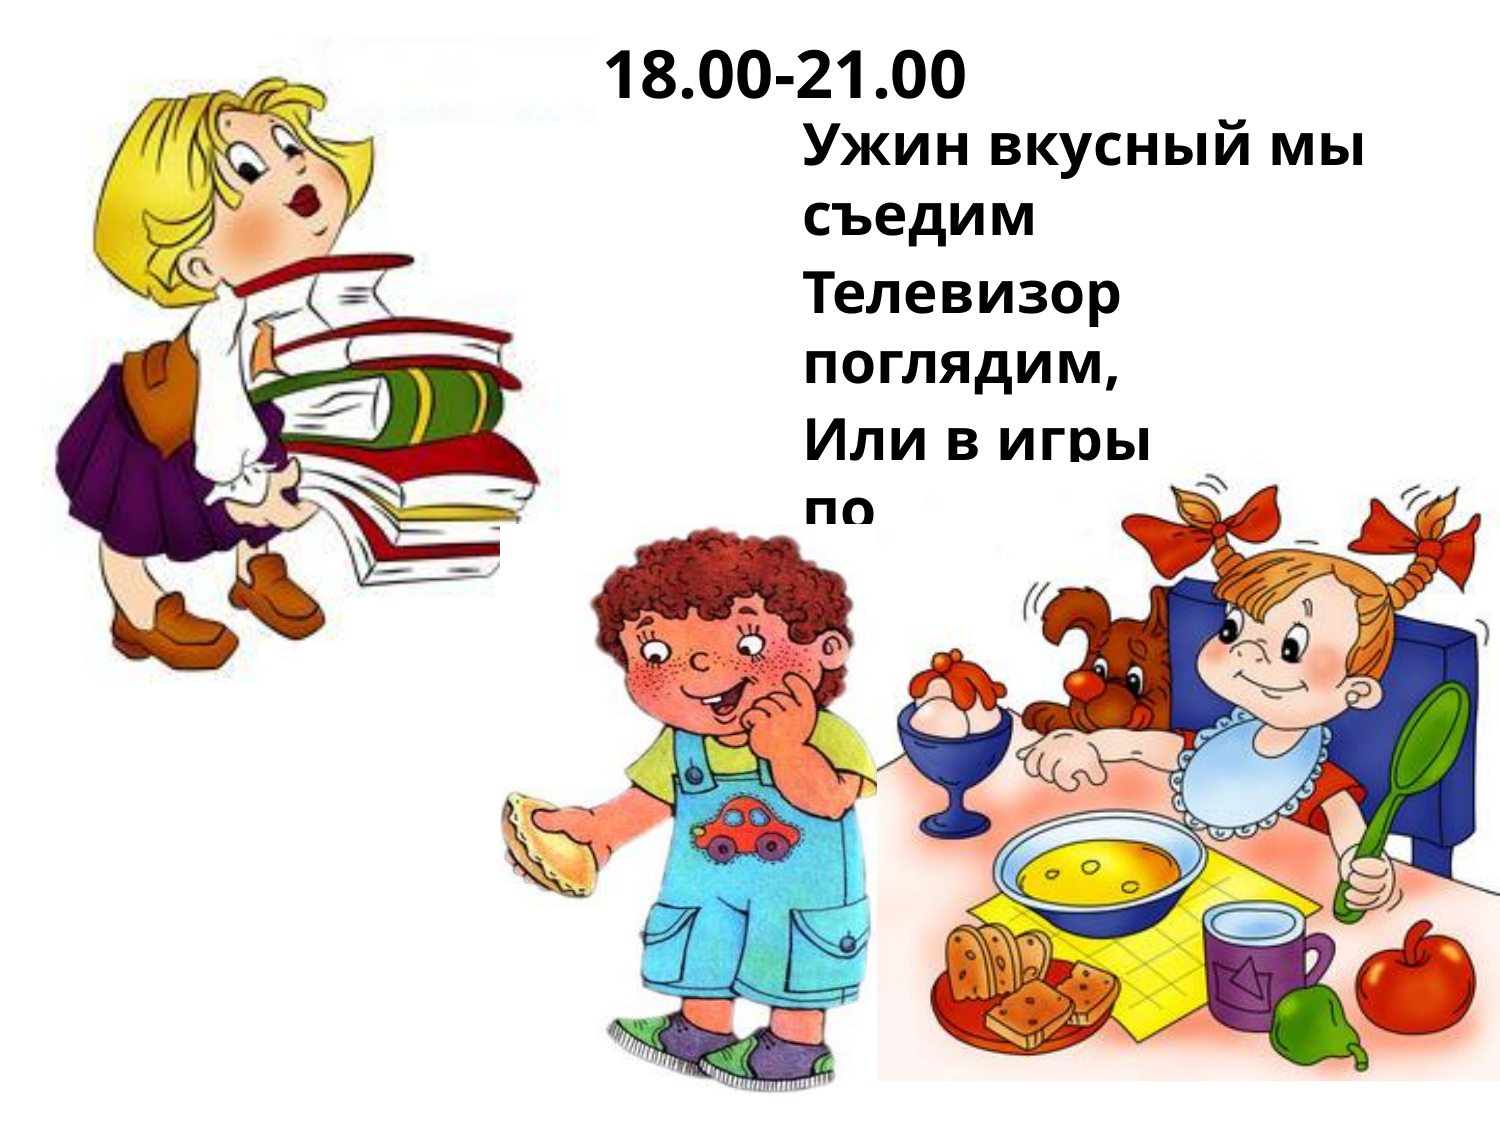

18.00-21.00
Ужин вкусный мы съедим
Телевизор поглядим,
Или в игры поиграем,
Или книжку почитаем.